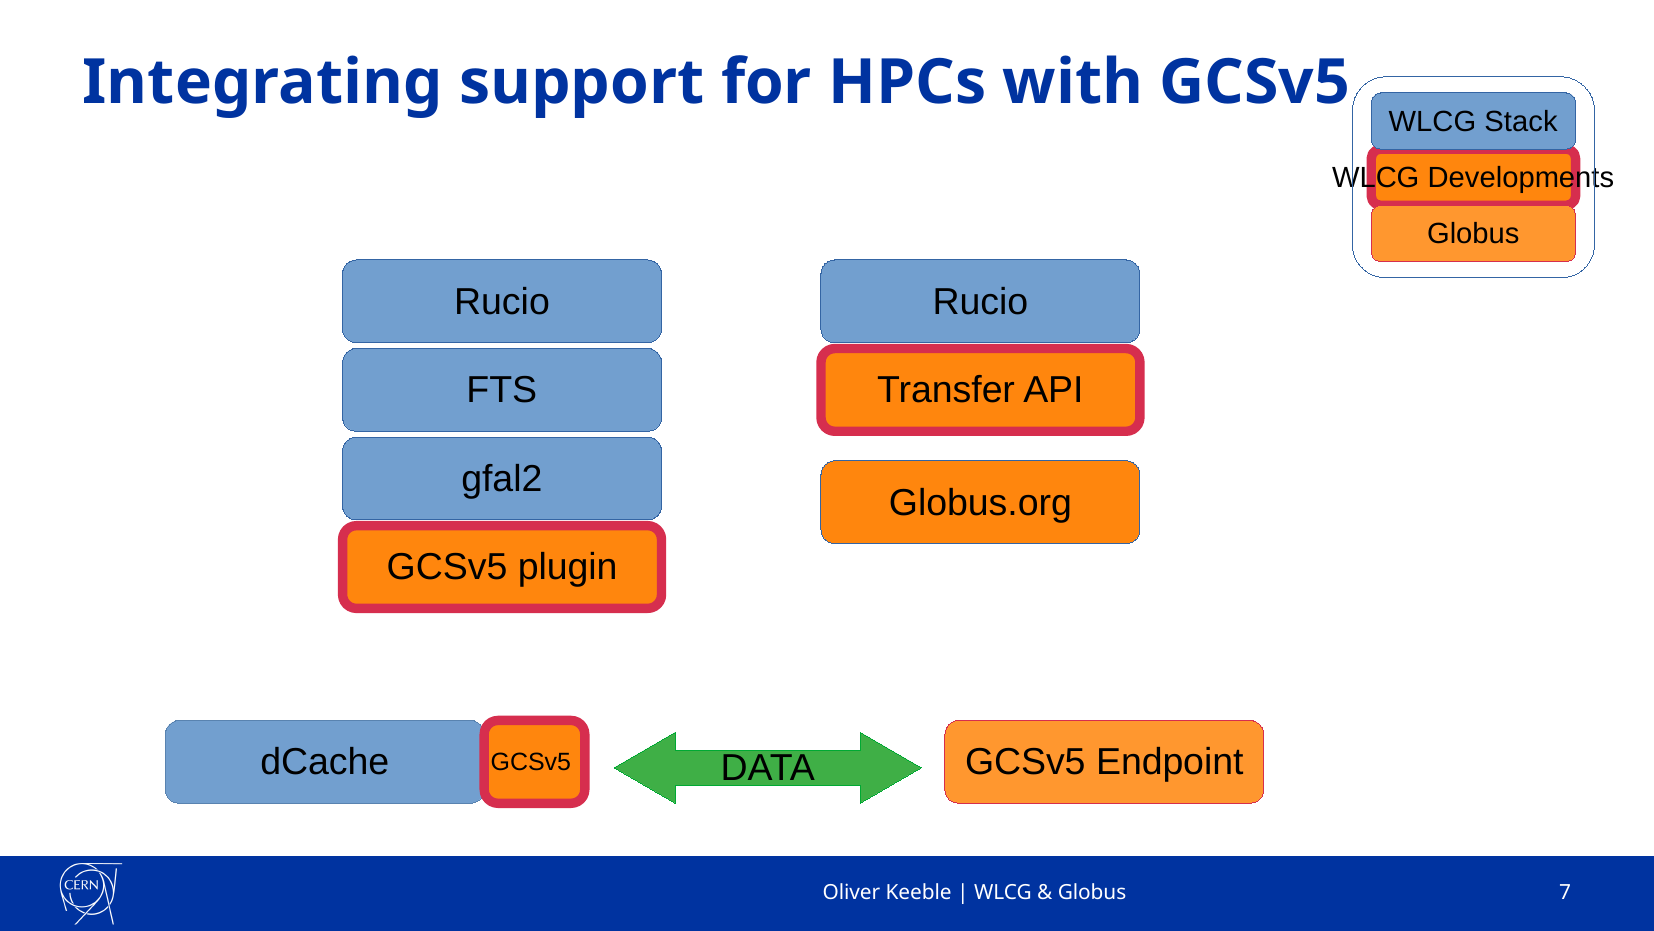

# Integrating support for HPCs with GCSv5
WLCG Stack
WLCG Developments
Globus
Rucio
Rucio
FTS
Transfer API
gfal2
Globus.org
GCSv5 plugin
dCache
GCSv5
GCSv5 Endpoint
DATA
Oliver Keeble | WLCG & Globus
7